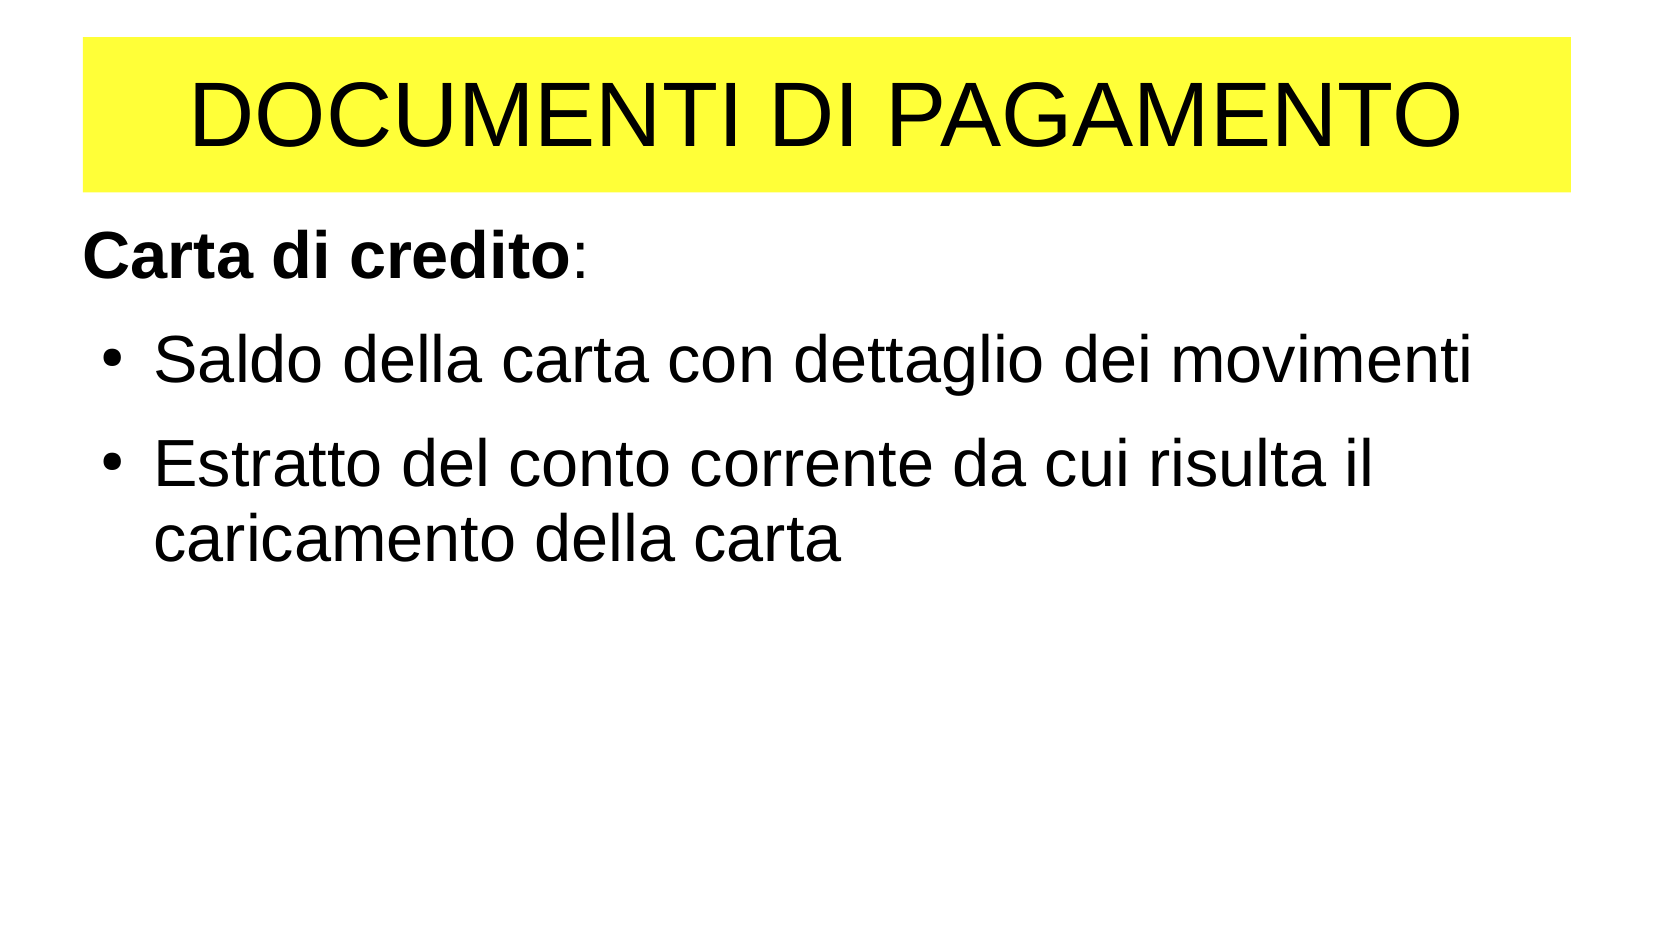

#
DOCUMENTI DI PAGAMENTO
Carta di credito:
Saldo della carta con dettaglio dei movimenti
Estratto del conto corrente da cui risulta il caricamento della carta